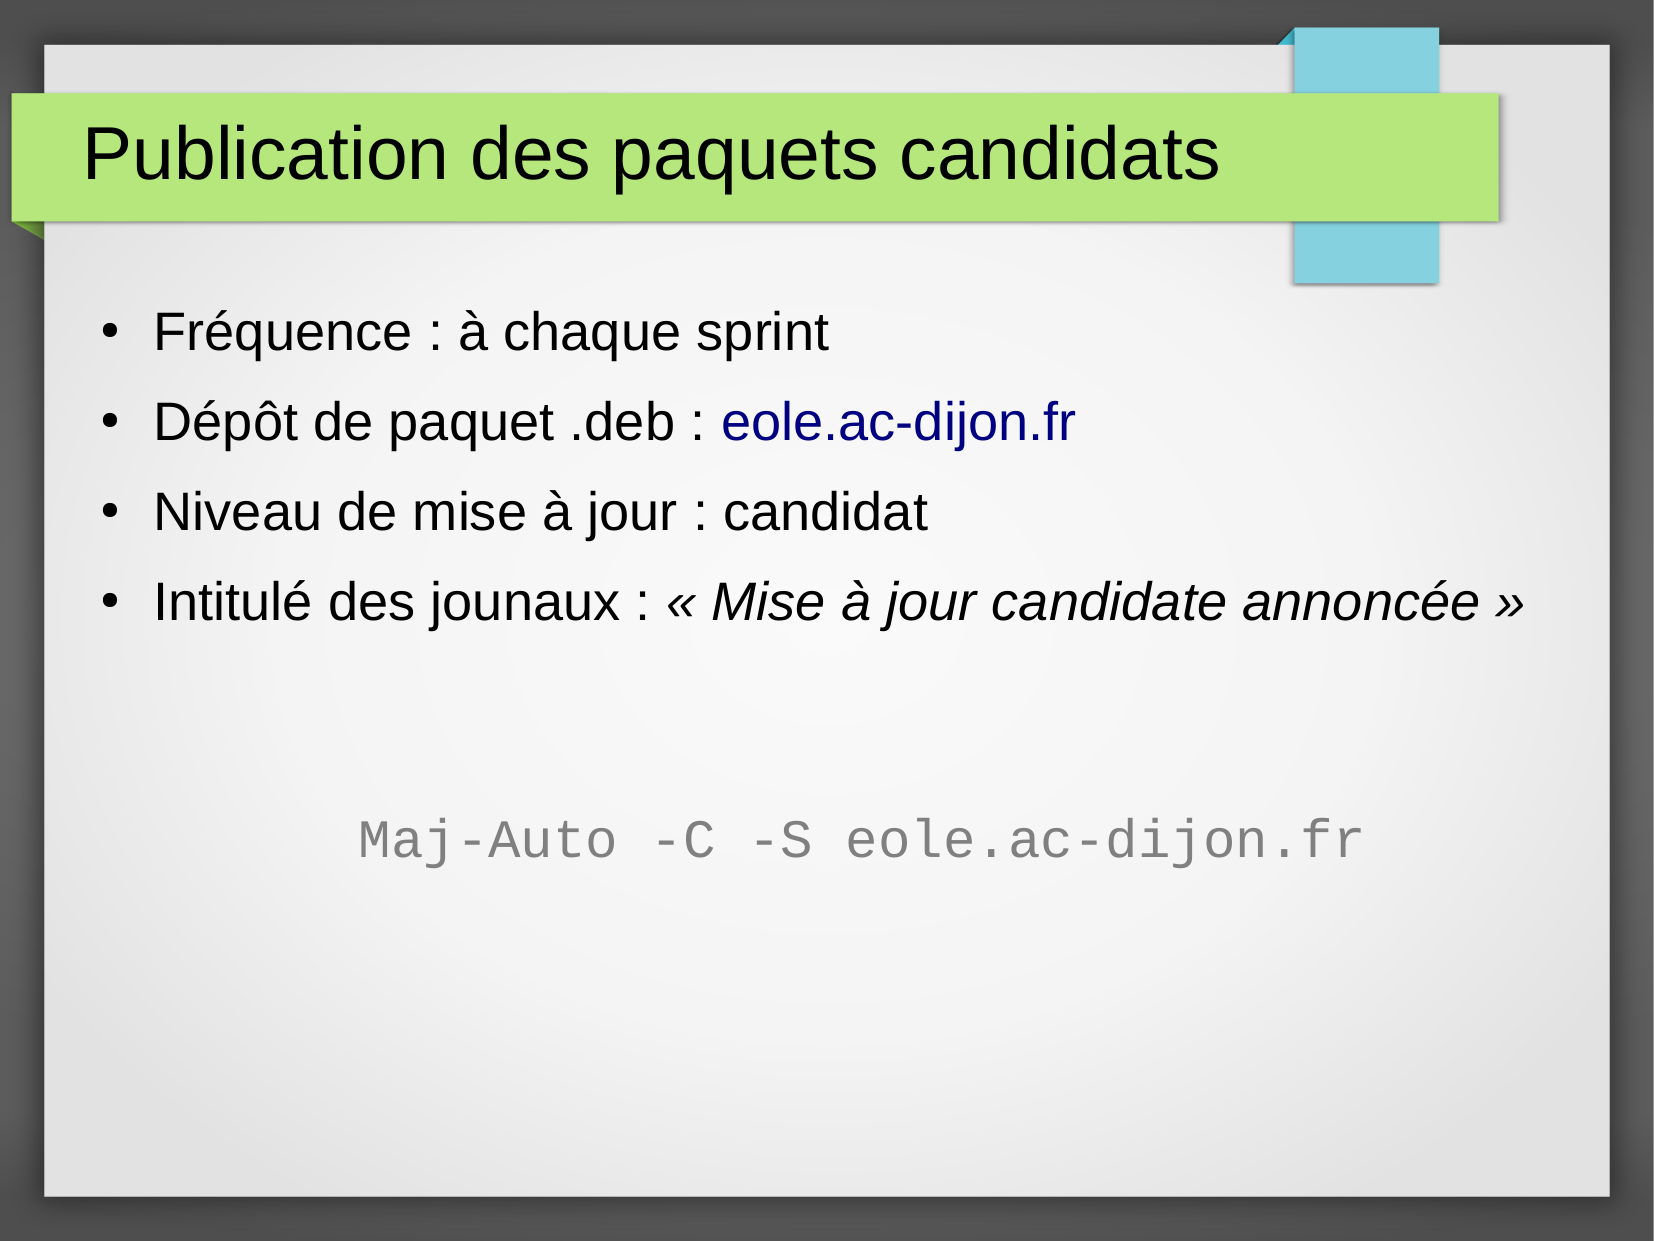

# Publication des paquets candidats
Fréquence : à chaque sprint
Dépôt de paquet .deb : eole.ac-dijon.fr
Niveau de mise à jour : candidat
Intitulé des jounaux : « Mise à jour candidate annoncée »
Maj-Auto -C -S eole.ac-dijon.fr